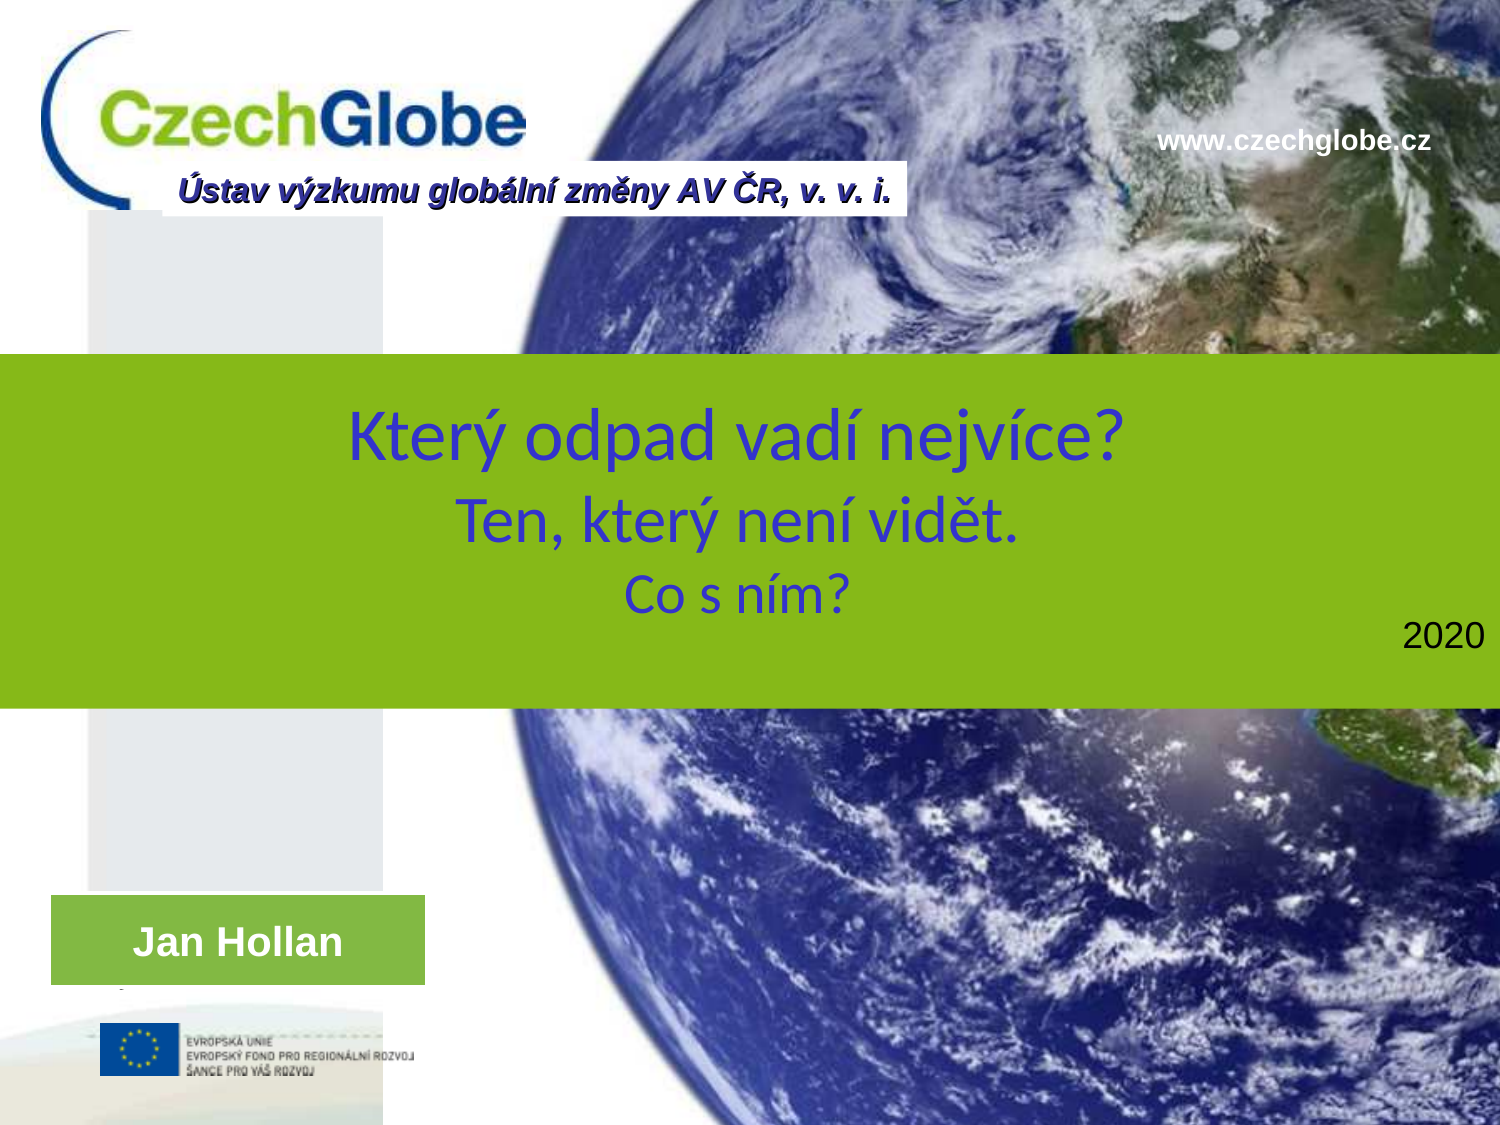

www.czechglobe.cz
Ústav výzkumu globální změny AV ČR, v. v. i.
# Který odpad vadí nejvíce? Ten, který není vidět. Co s ním?
 2020
Jan Hollan